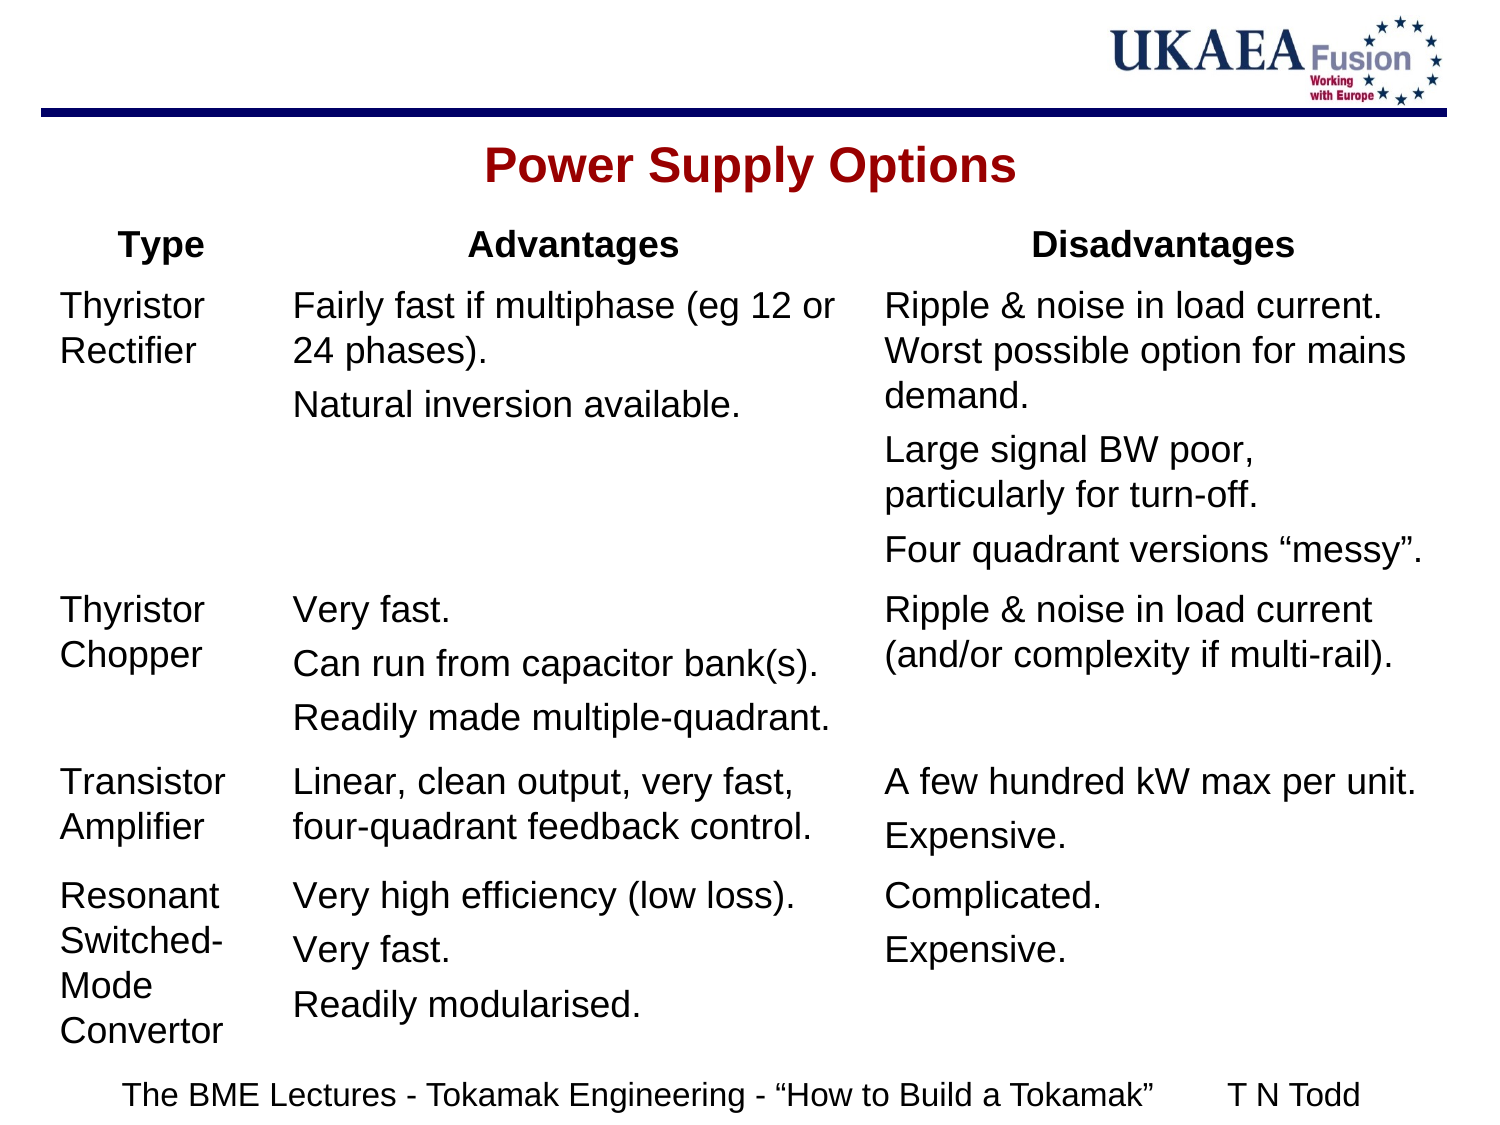

Power Supply Options
| Type | Advantages | Disadvantages |
| --- | --- | --- |
| Thyristor Rectifier | Fairly fast if multiphase (eg 12 or 24 phases). Natural inversion available. | Ripple & noise in load current. Worst possible option for mains demand. Large signal BW poor, particularly for turn-off. Four quadrant versions “messy”. |
| Thyristor Chopper | Very fast. Can run from capacitor bank(s). Readily made multiple-quadrant. | Ripple & noise in load current (and/or complexity if multi-rail). |
| Transistor Amplifier | Linear, clean output, very fast, four-quadrant feedback control. | A few hundred kW max per unit. Expensive. |
| Resonant Switched-Mode Convertor | Very high efficiency (low loss). Very fast. Readily modularised. | Complicated. Expensive. |